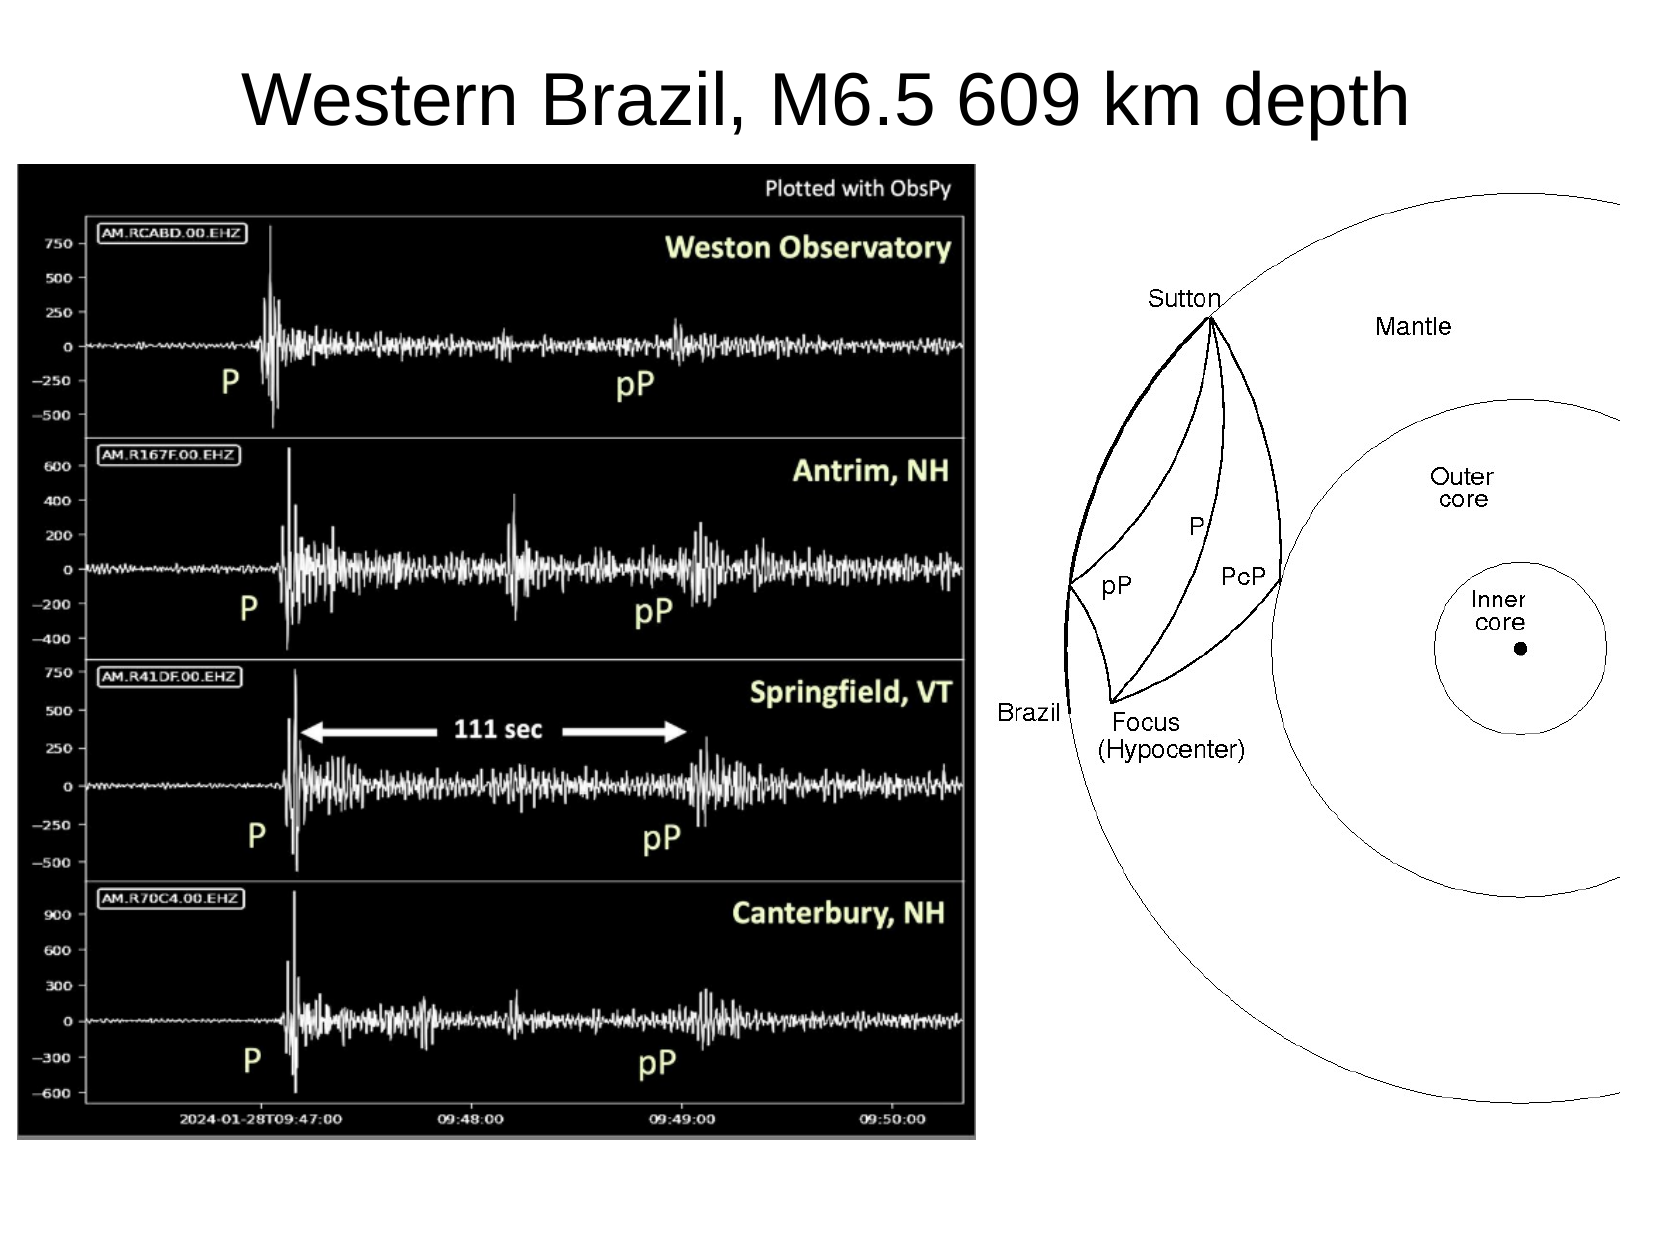

# Western Brazil, M6.5 609 km depth